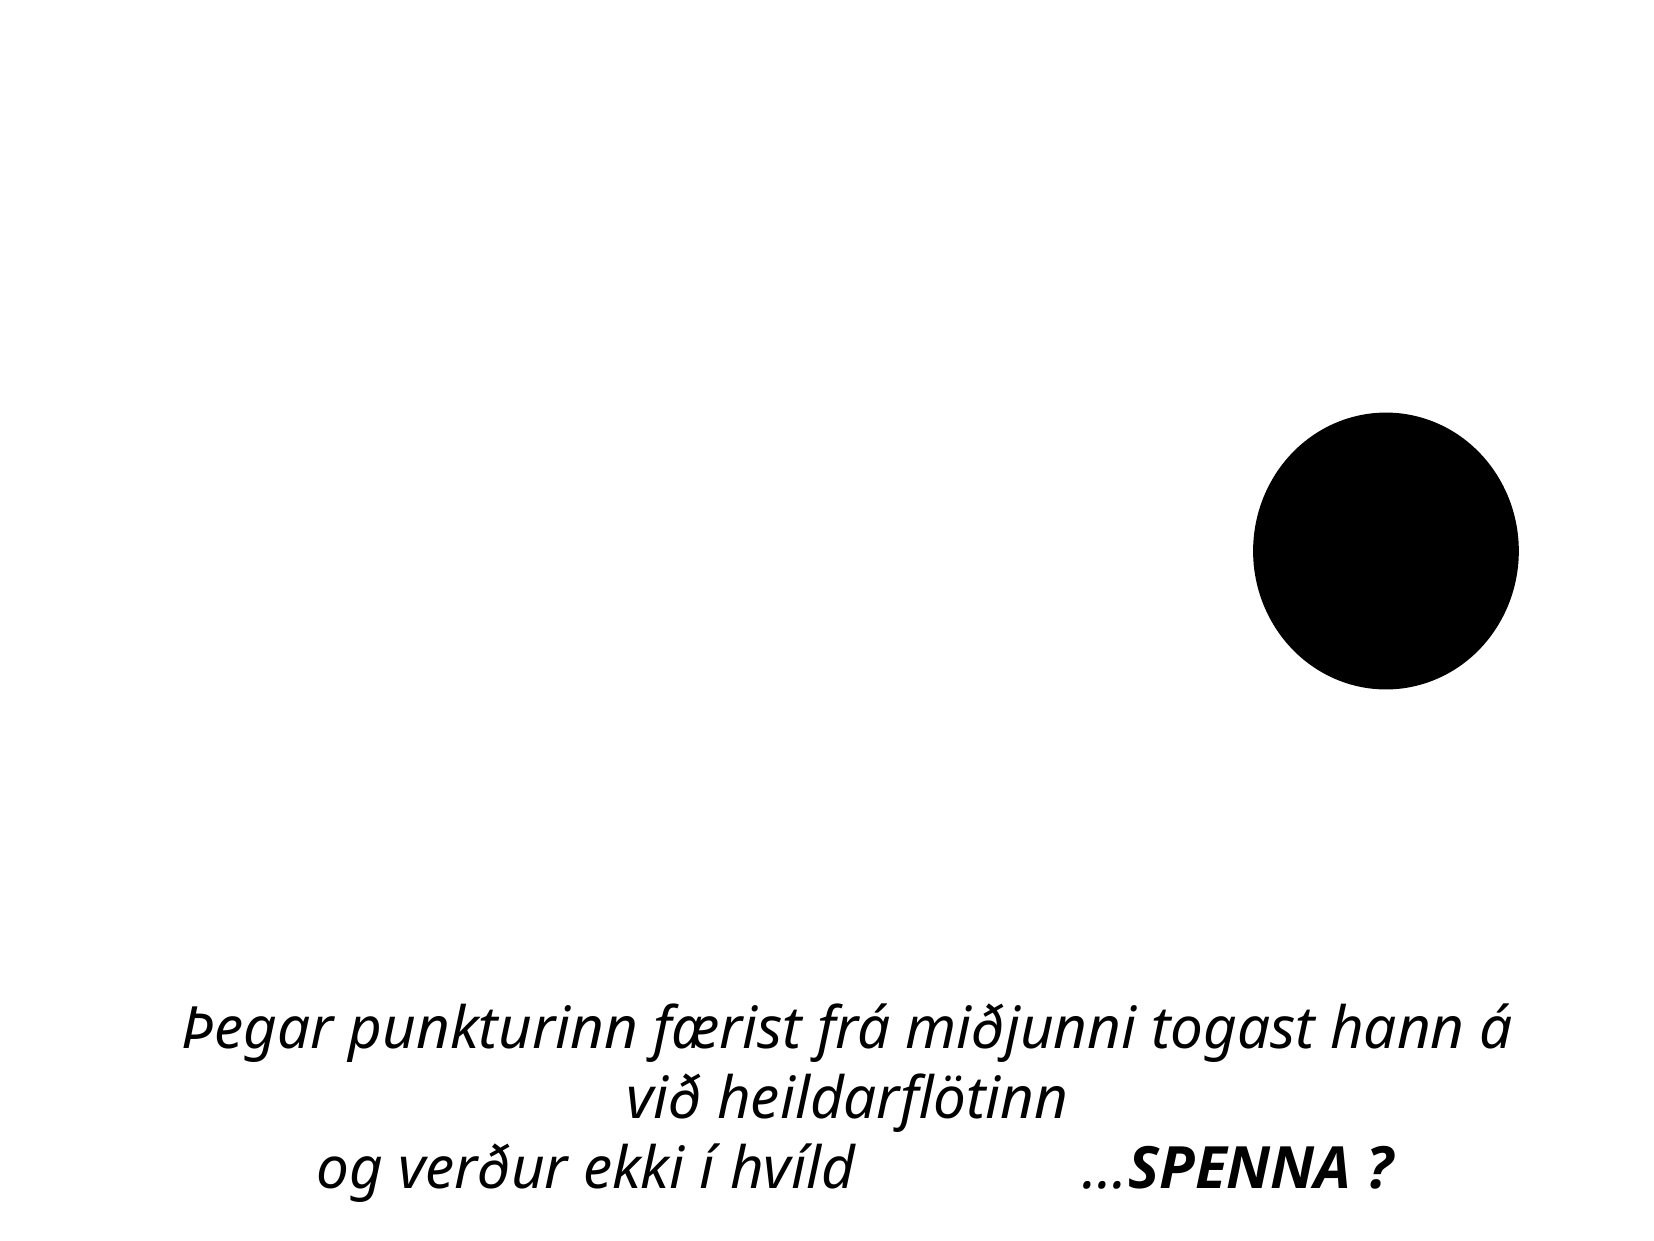

# Þegar punkturinn færist frá miðjunni togast hann á við heildarflötinn og verður ekki í hvíld ...SPENNA ?